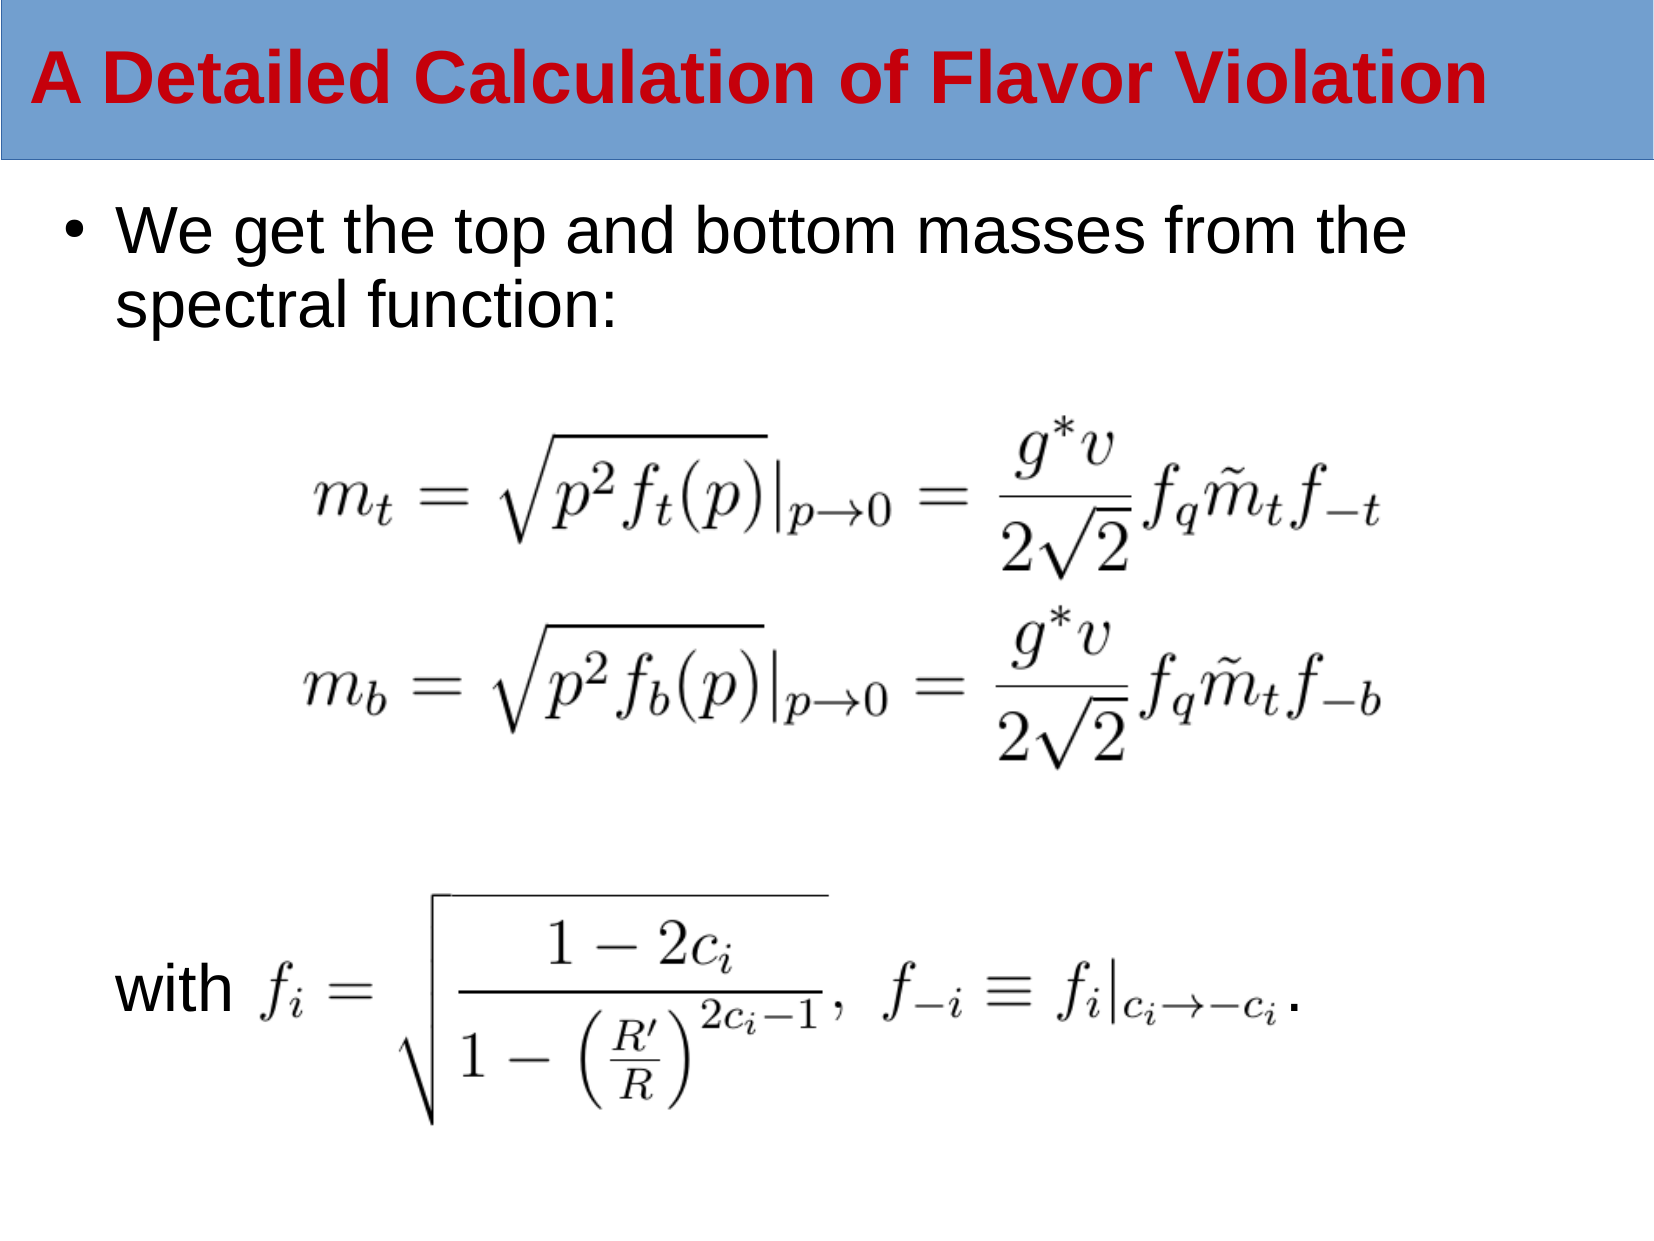

# A Detailed Calculation of Flavor Violation
We get the top and bottom masses from the spectral function:
with .